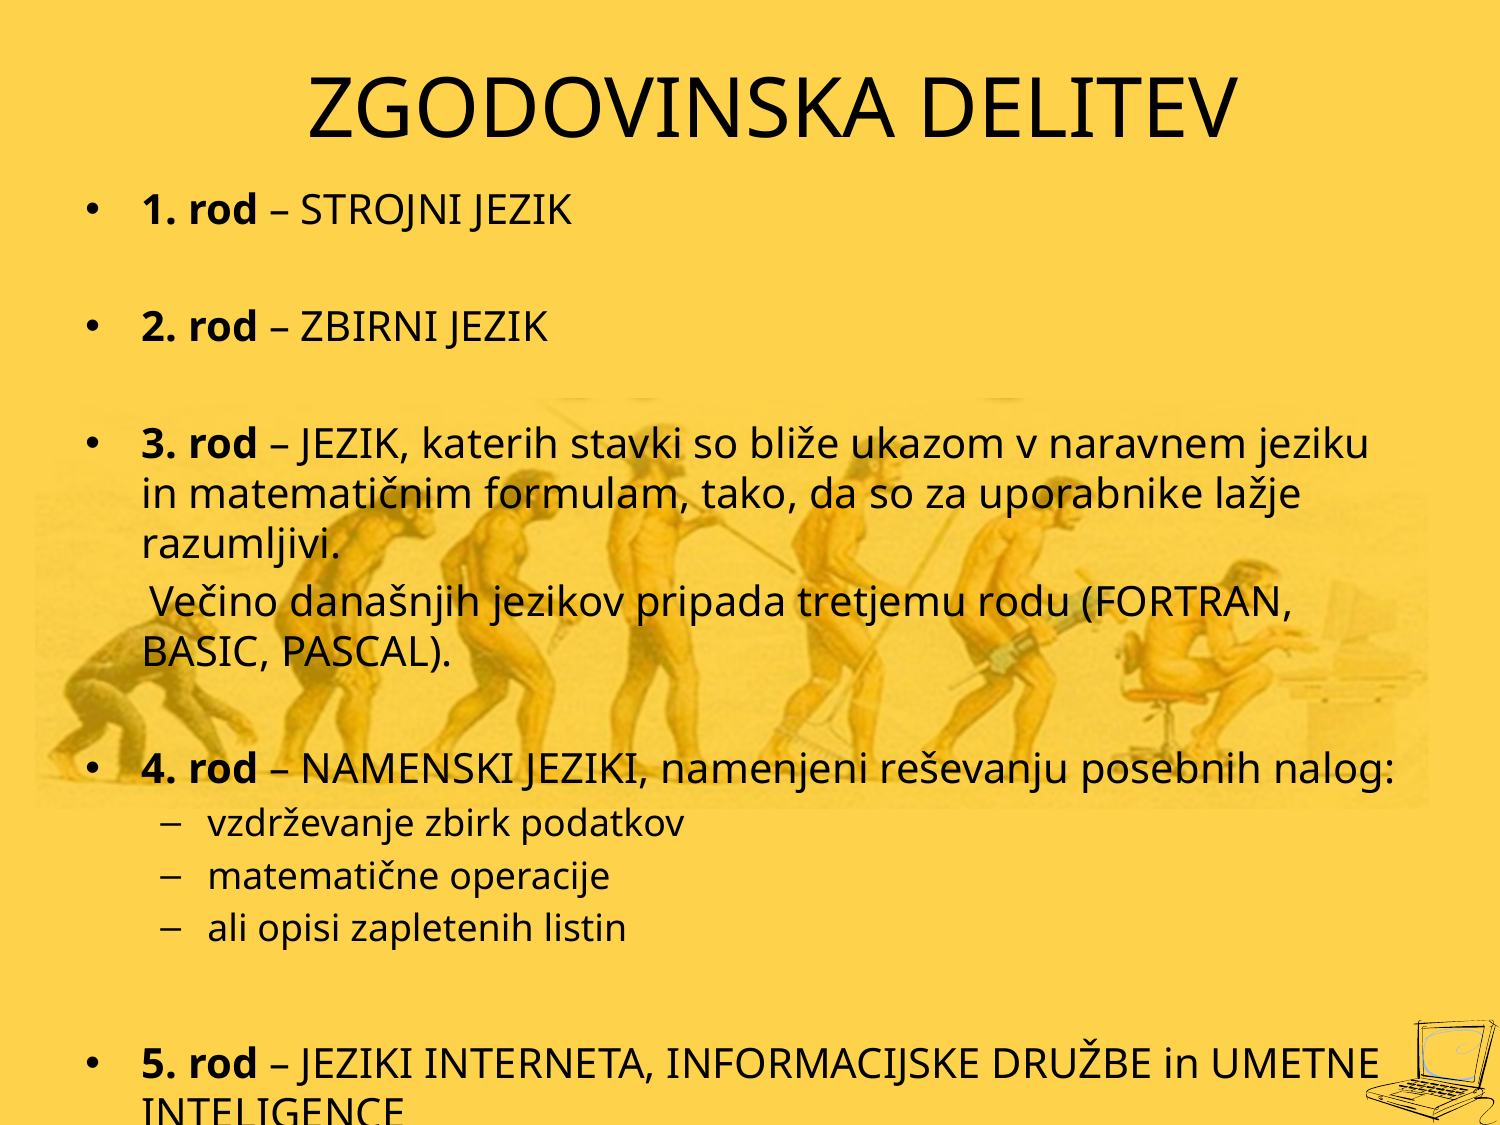

# ZGODOVINSKA DELITEV
1. rod – STROJNI JEZIK
2. rod – ZBIRNI JEZIK
3. rod – JEZIK, katerih stavki so bliže ukazom v naravnem jeziku in matematičnim formulam, tako, da so za uporabnike lažje razumljivi.
 Večino današnjih jezikov pripada tretjemu rodu (FORTRAN, BASIC, PASCAL).
4. rod – NAMENSKI JEZIKI, namenjeni reševanju posebnih nalog:
vzdrževanje zbirk podatkov
matematične operacije
ali opisi zapletenih listin
5. rod – JEZIKI INTERNETA, INFORMACIJSKE DRUŽBE in UMETNE INTELIGENCE